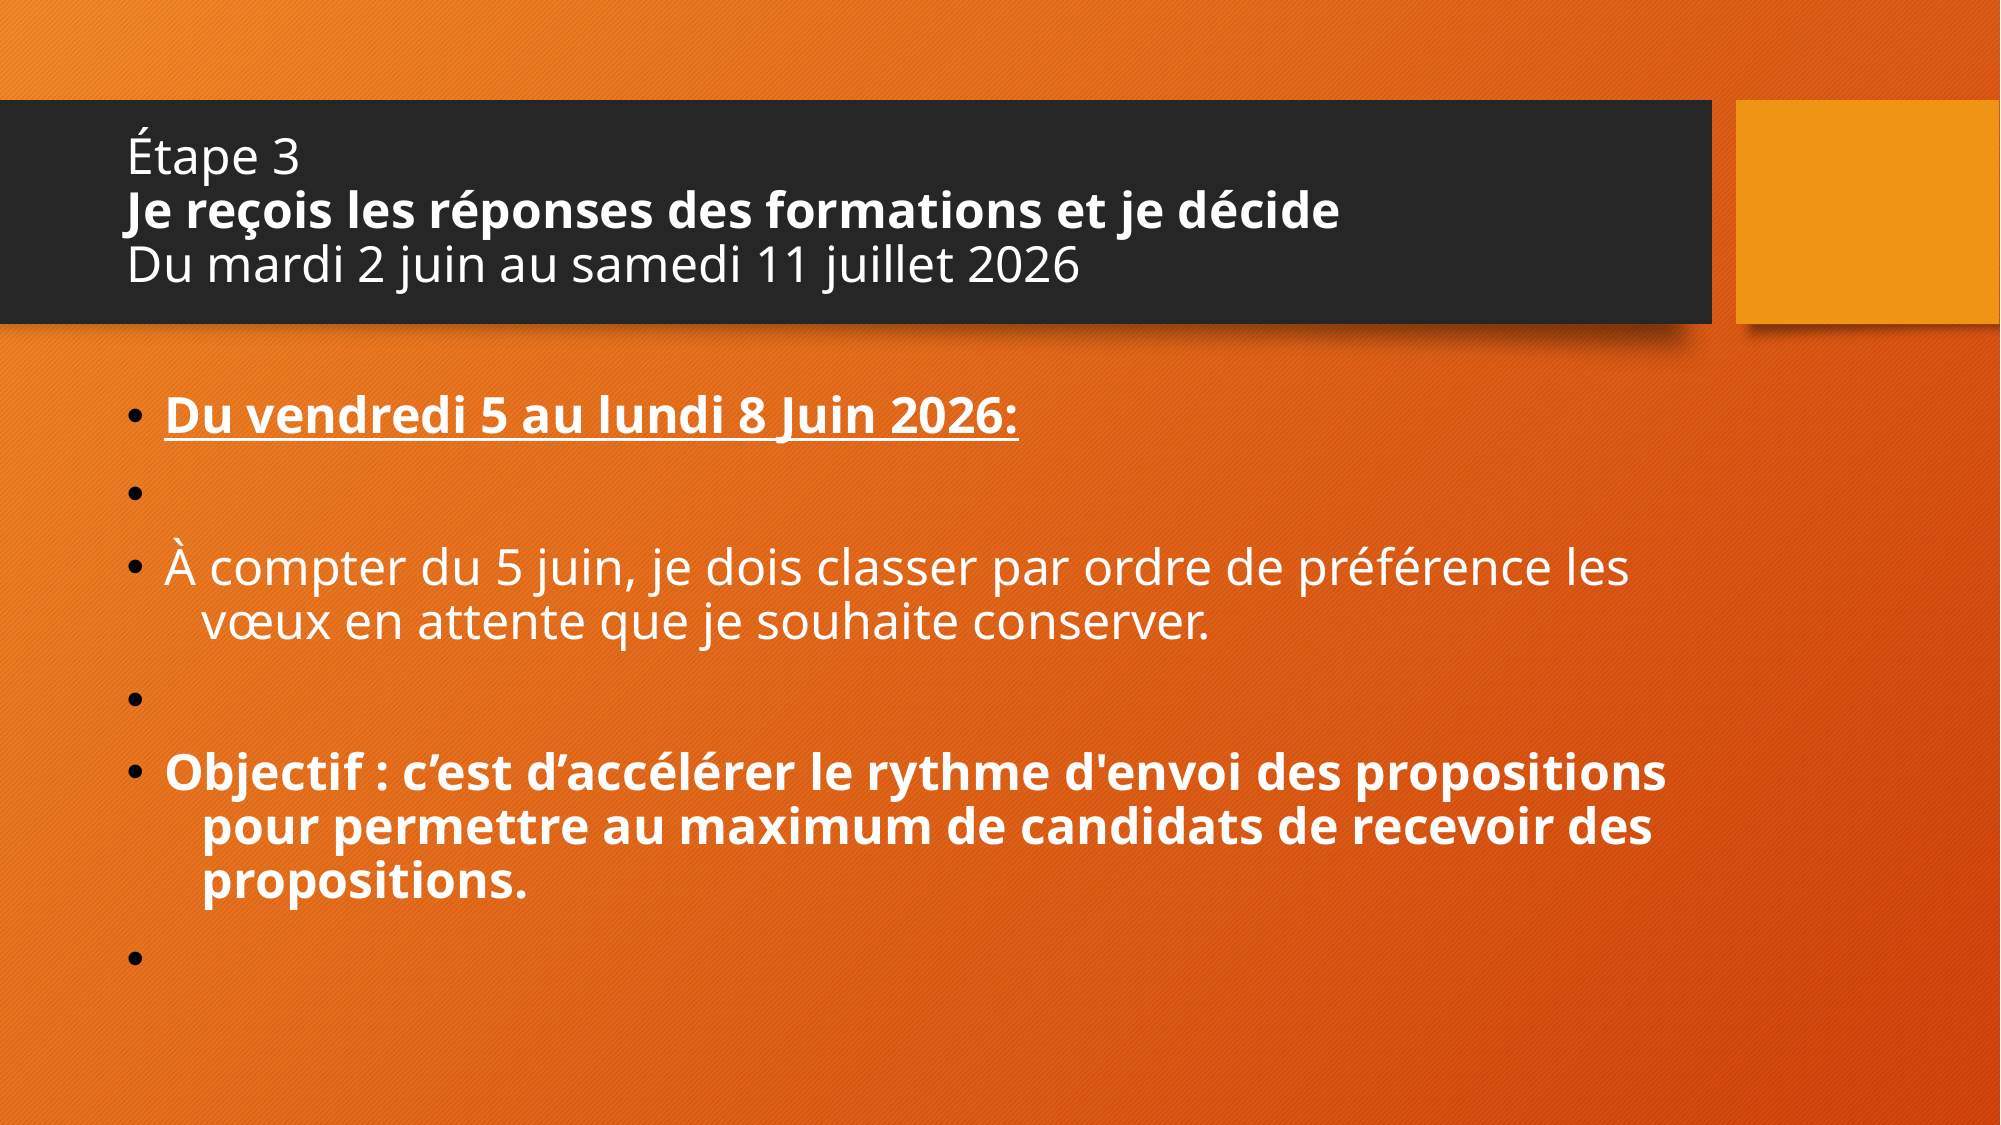

# Étape 3 Je reçois les réponses des formations et je décide Du mardi 2 juin au samedi 11 juillet 2026
Du vendredi 5 au lundi 8 Juin 2026:
À compter du 5 juin, je dois classer par ordre de préférence les vœux en attente que je souhaite conserver.
Objectif : c’est d’accélérer le rythme d'envoi des propositions pour permettre au maximum de candidats de recevoir des propositions.